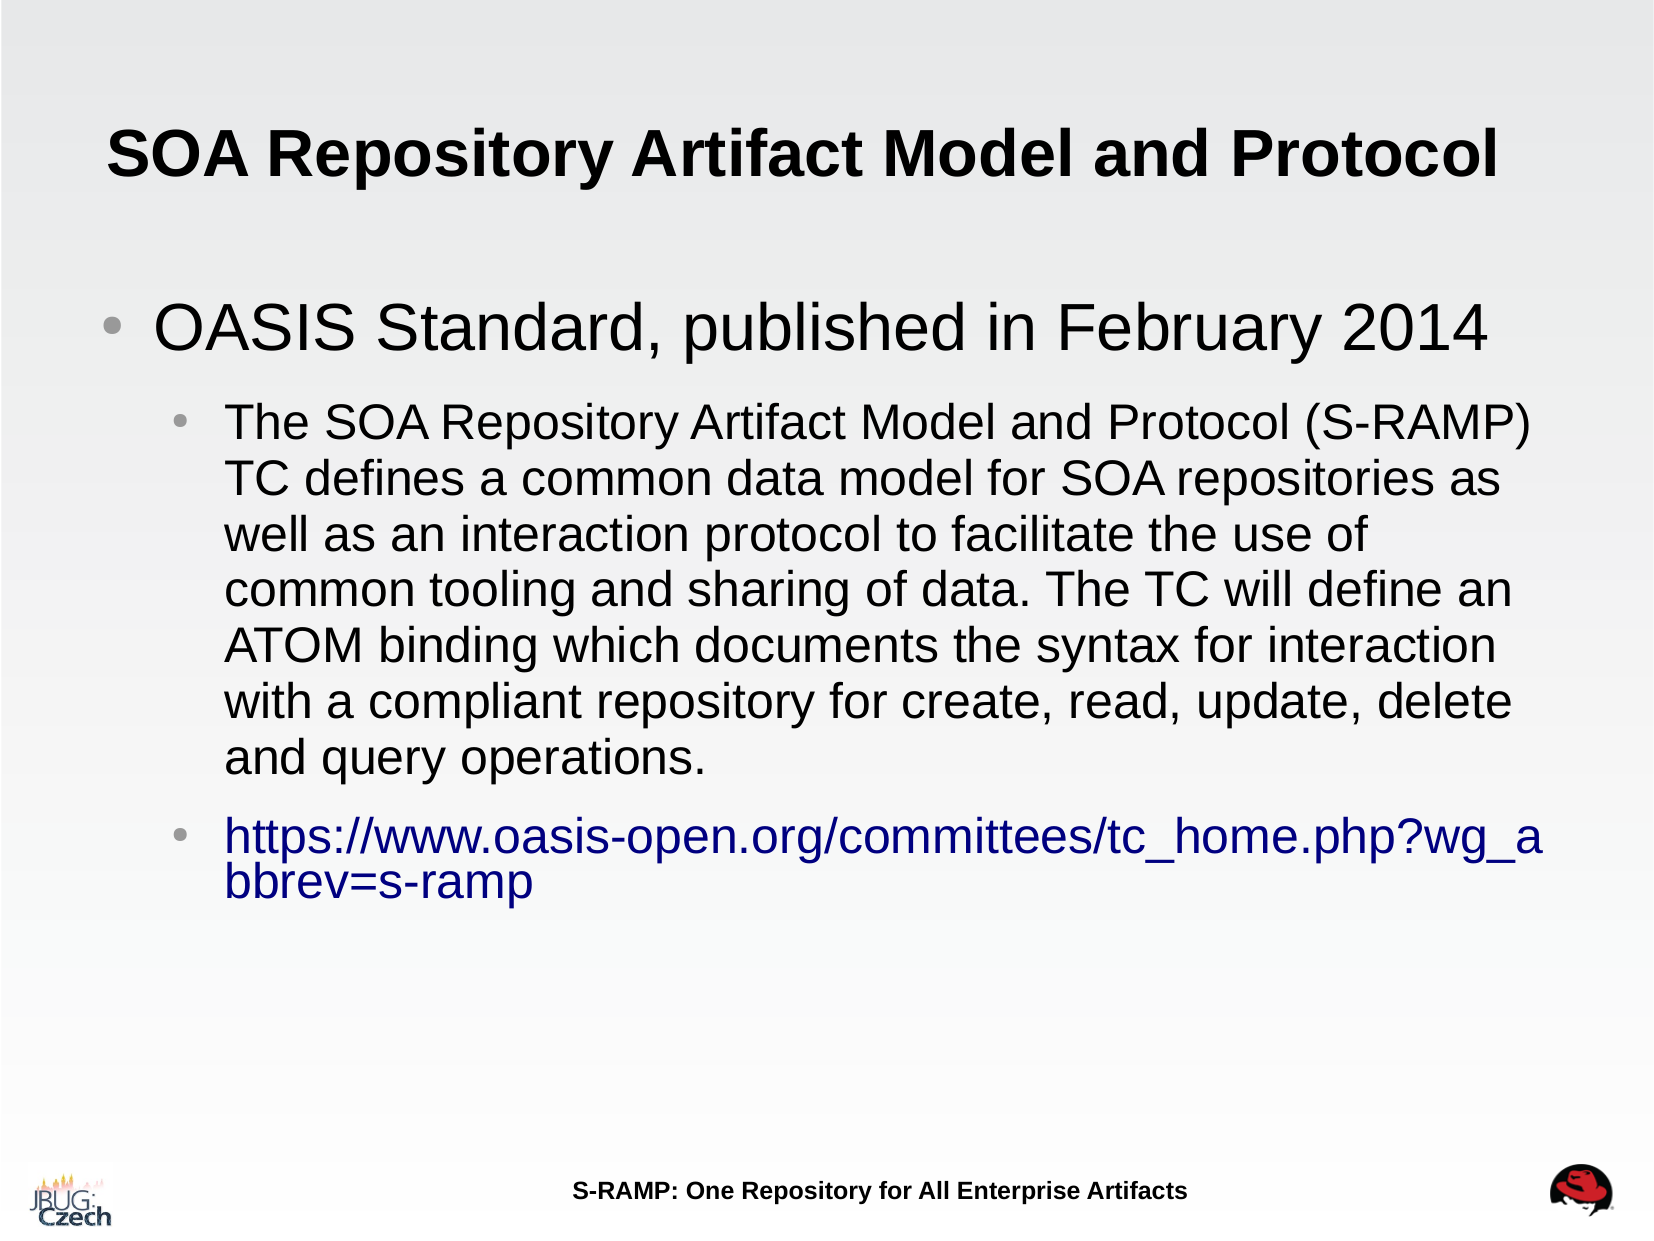

# SOA Repository Artifact Model and Protocol
OASIS Standard, published in February 2014
The SOA Repository Artifact Model and Protocol (S-RAMP) TC defines a common data model for SOA repositories as well as an interaction protocol to facilitate the use of common tooling and sharing of data. The TC will define an ATOM binding which documents the syntax for interaction with a compliant repository for create, read, update, delete and query operations.
https://www.oasis-open.org/committees/tc_home.php?wg_abbrev=s-ramp